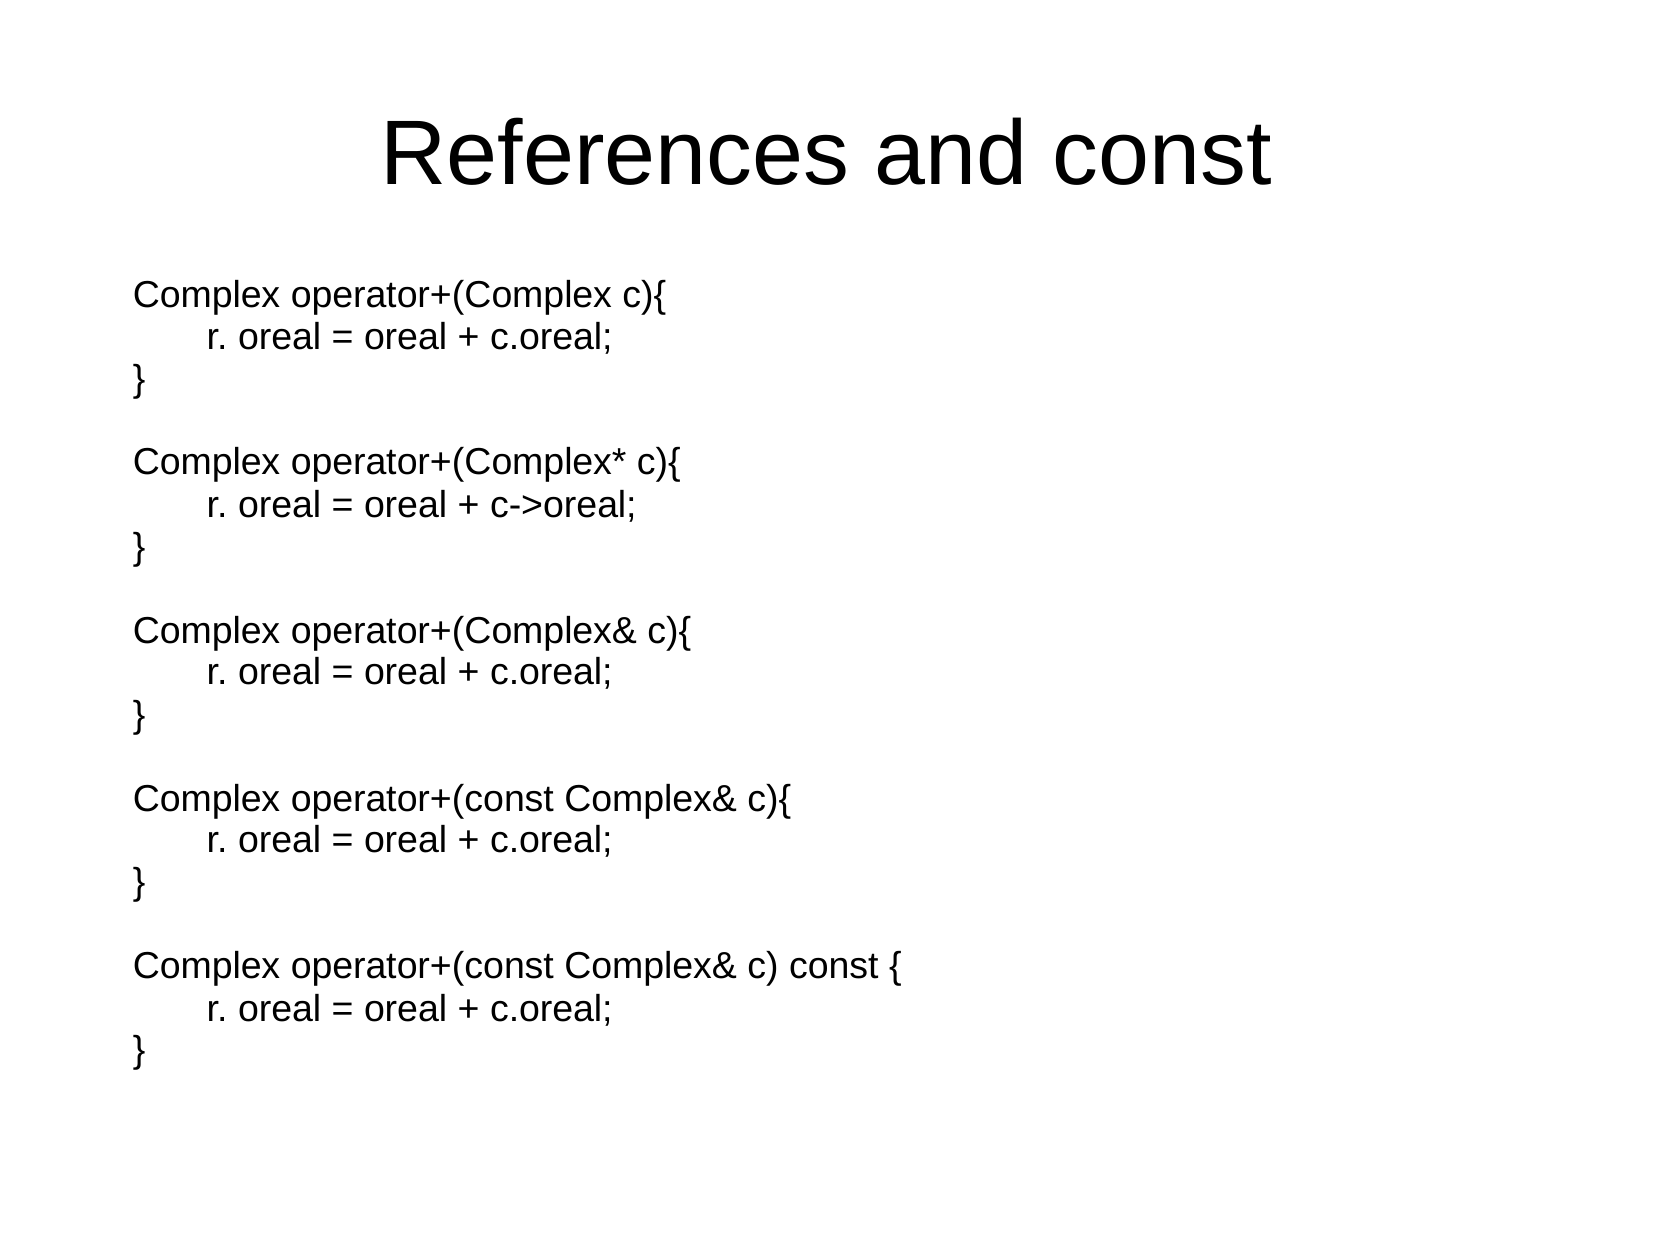

# References and const
Complex operator+(Complex c){
	r. oreal = oreal + c.oreal;
}
Complex operator+(Complex* c){
	r. oreal = oreal + c->oreal;
}
Complex operator+(Complex& c){
	r. oreal = oreal + c.oreal;
}
Complex operator+(const Complex& c){
	r. oreal = oreal + c.oreal;
}
Complex operator+(const Complex& c) const {
	r. oreal = oreal + c.oreal;
}